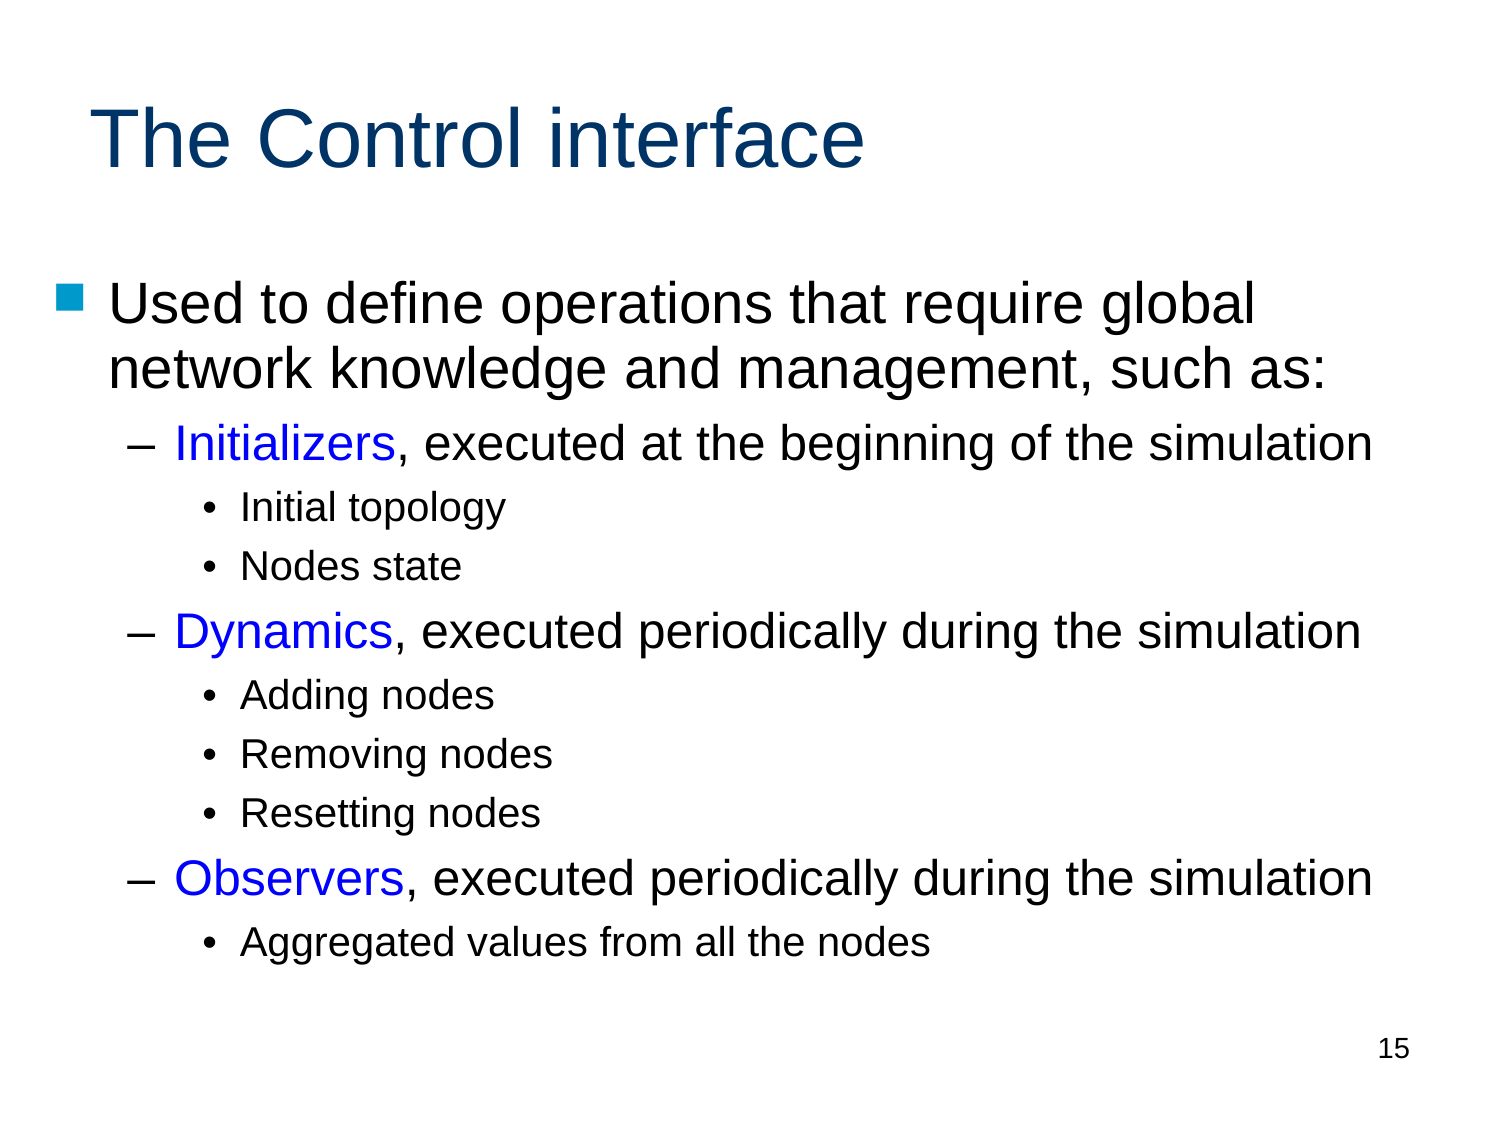

# The Control interface
Used to define operations that require global network knowledge and management, such as:
Initializers, executed at the beginning of the simulation
Initial topology
Nodes state
Dynamics, executed periodically during the simulation
Adding nodes
Removing nodes
Resetting nodes
Observers, executed periodically during the simulation
Aggregated values from all the nodes
15